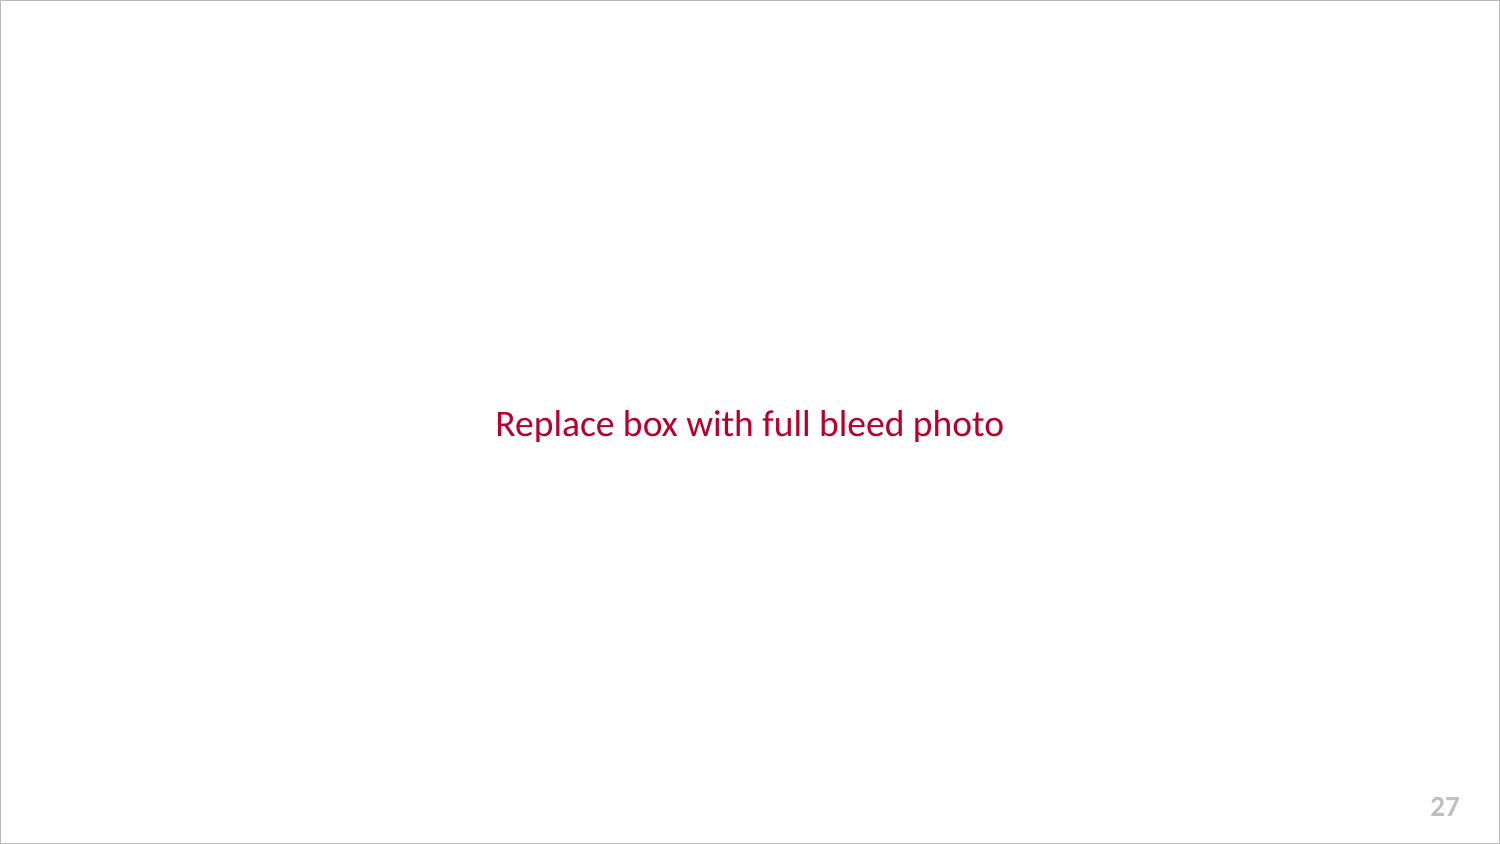

#
Replace box with full bleed photo